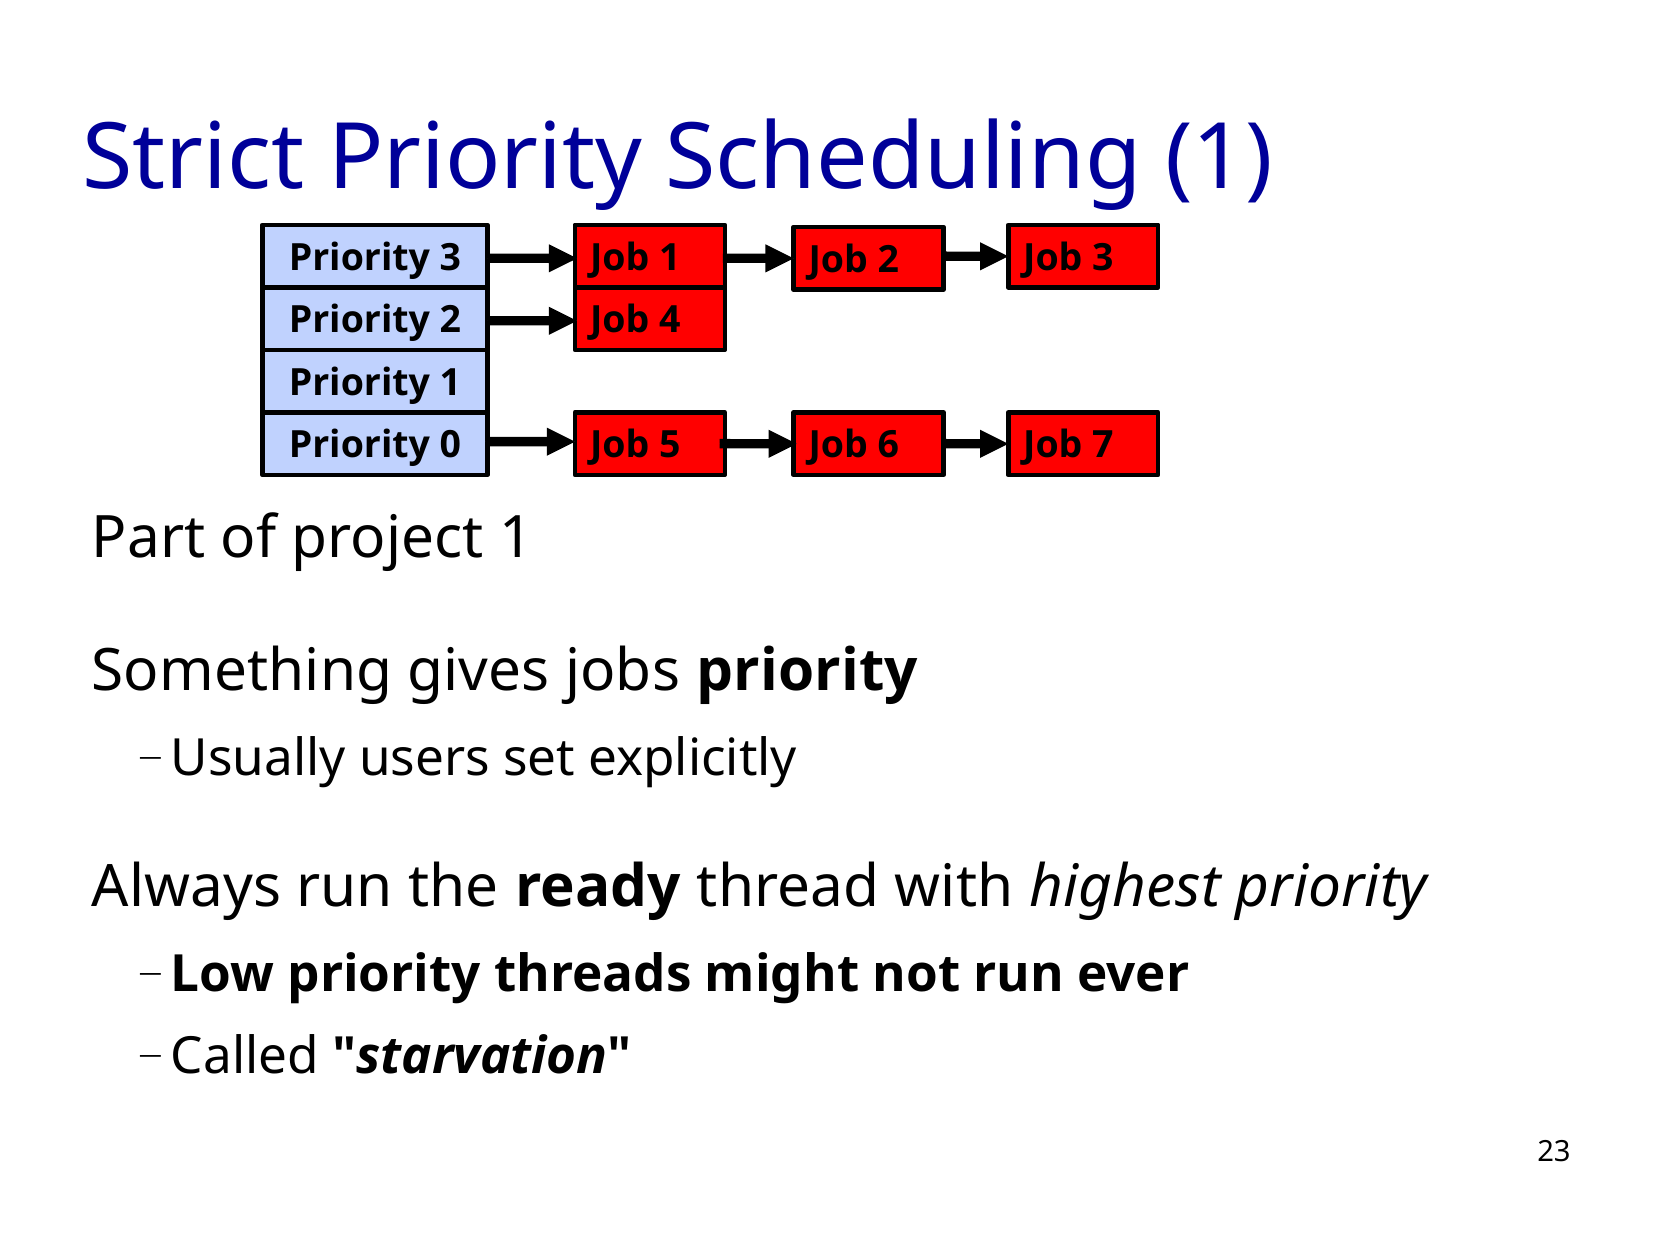

# Strict Priority Scheduling (1)
Priority 3
Job 1
Job 3
Job 2
Priority 2
Job 4
Priority 1
Priority 0
Job 5
Job 6
Job 7
Part of project 1
Something gives jobs priority
Usually users set explicitly
Always run the ready thread with highest priority
Low priority threads might not run ever
Called "starvation"
23